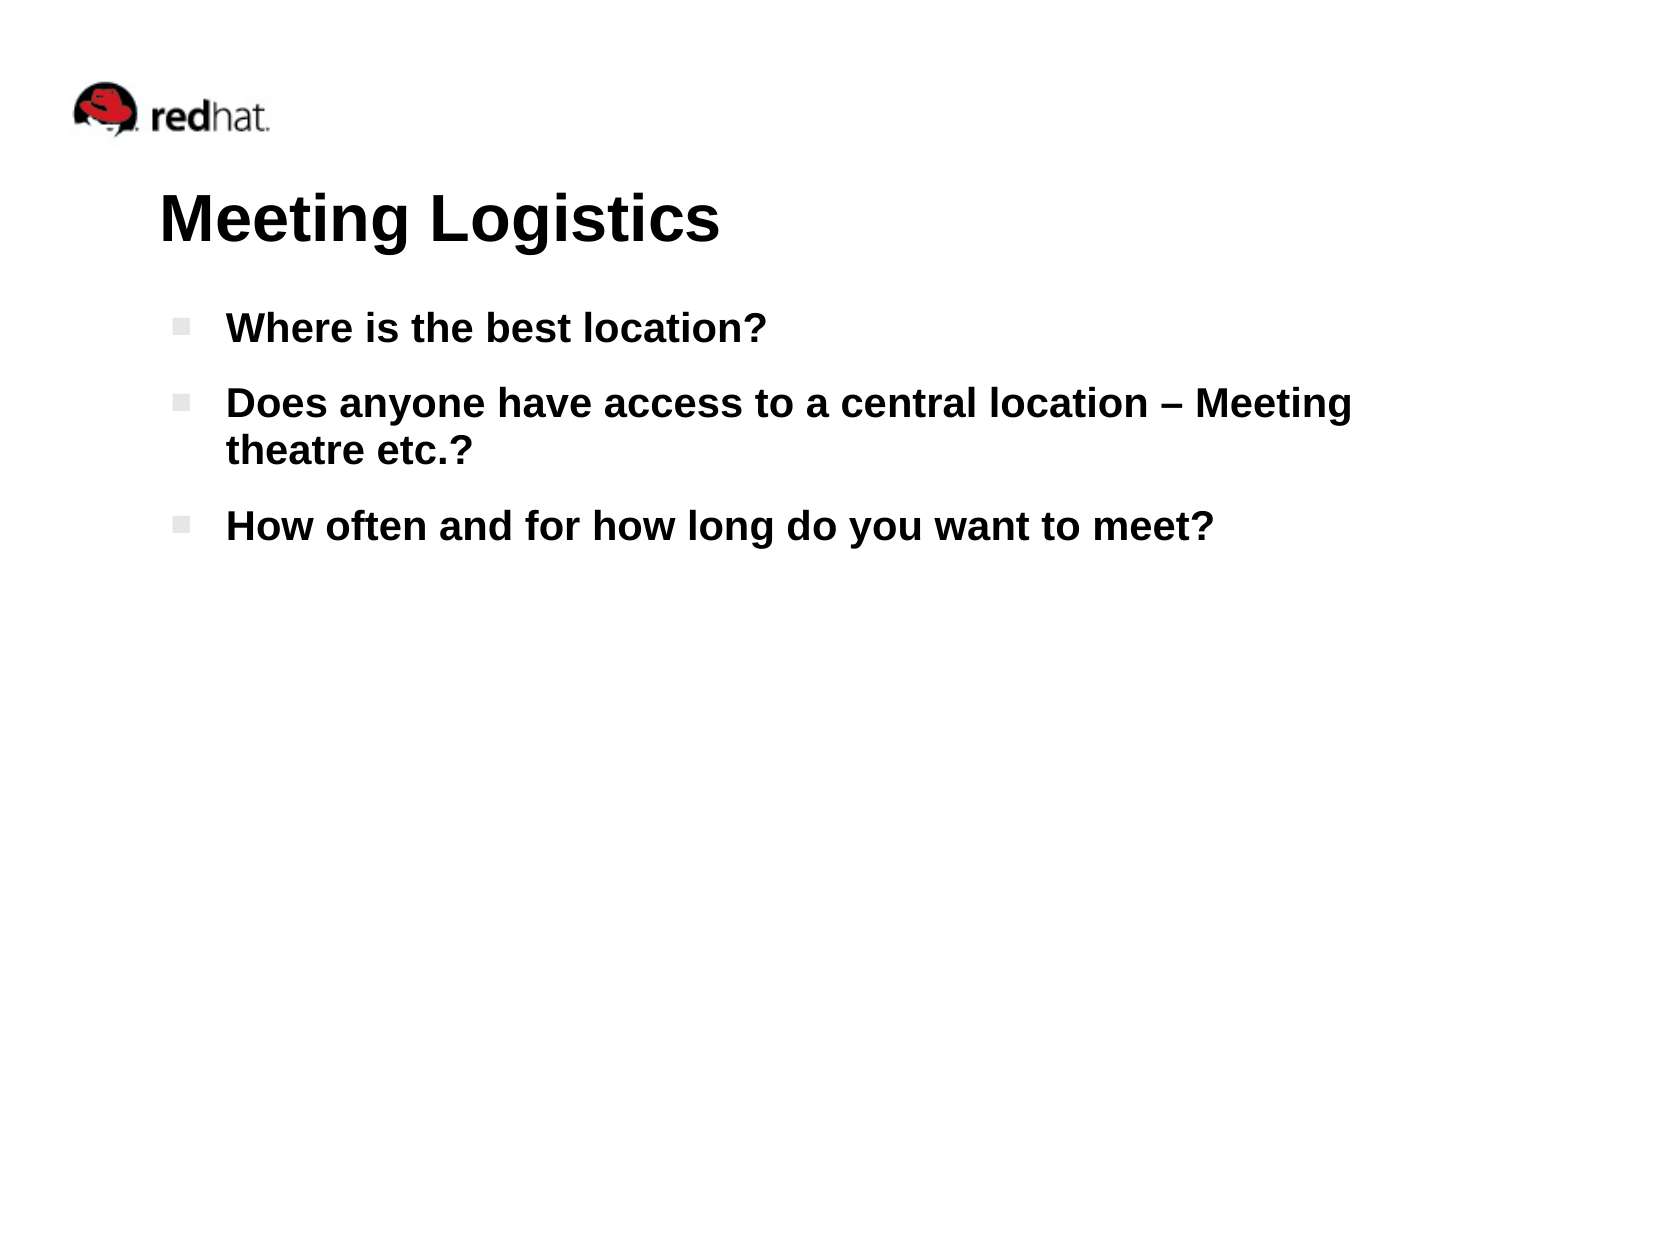

# Meeting Logistics
Where is the best location?
Does anyone have access to a central location – Meeting theatre etc.?
How often and for how long do you want to meet?